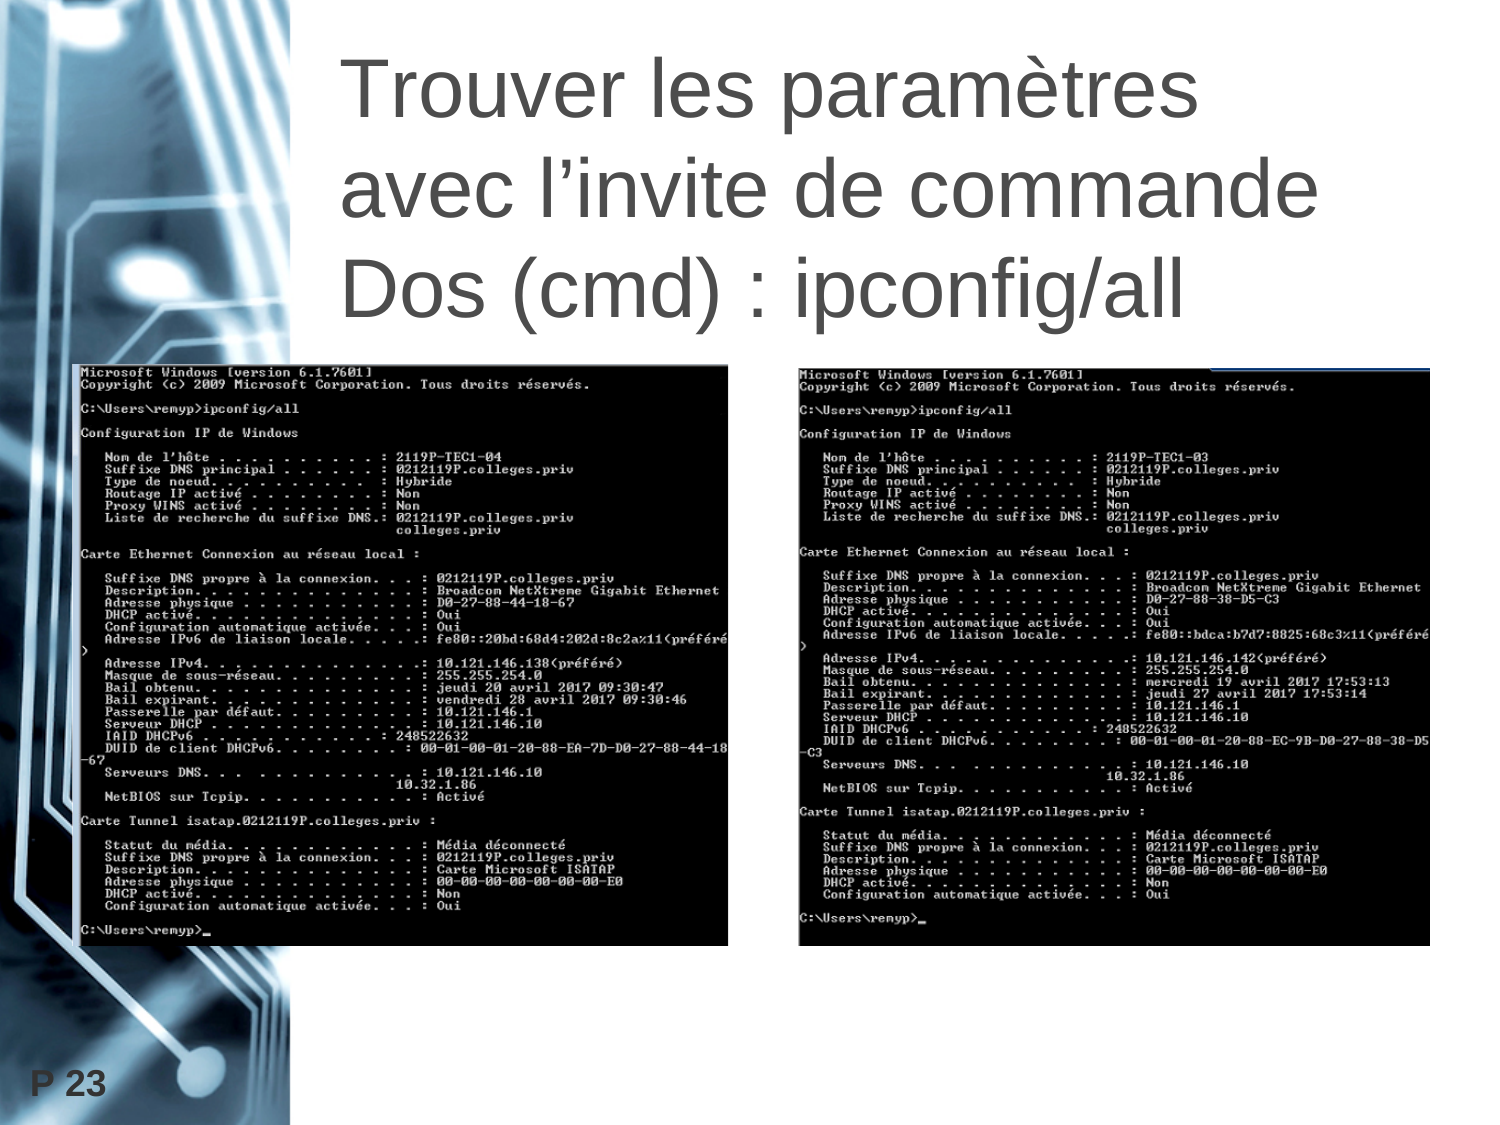

# Trouver les paramètres avec l’invite de commande Dos (cmd) : ipconfig/all